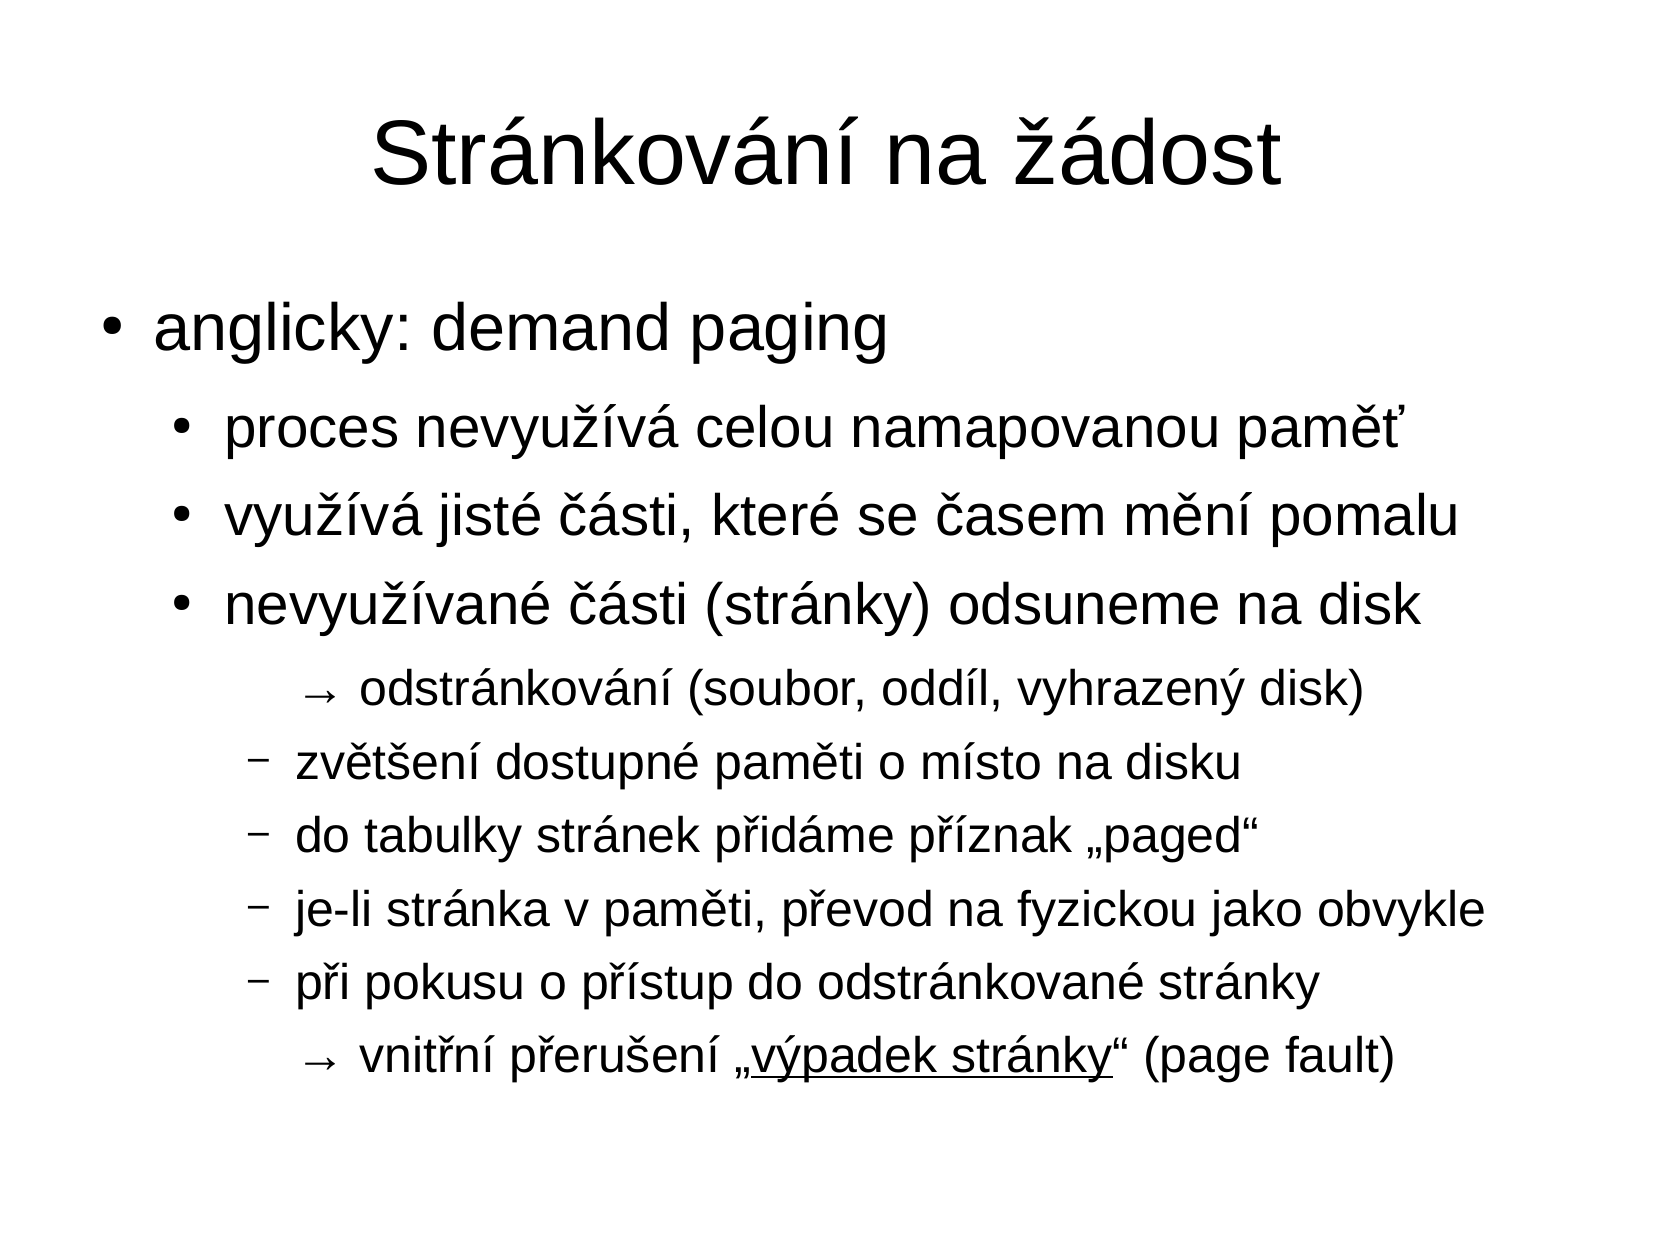

# Stránkování na žádost
anglicky: demand paging
proces nevyužívá celou namapovanou paměť
využívá jisté části, které se časem mění pomalu
nevyužívané části (stránky) odsuneme na disk
→ odstránkování (soubor, oddíl, vyhrazený disk)
zvětšení dostupné paměti o místo na disku
do tabulky stránek přidáme příznak „paged“
je-li stránka v paměti, převod na fyzickou jako obvykle
při pokusu o přístup do odstránkované stránky
→ vnitřní přerušení „výpadek stránky“ (page fault)